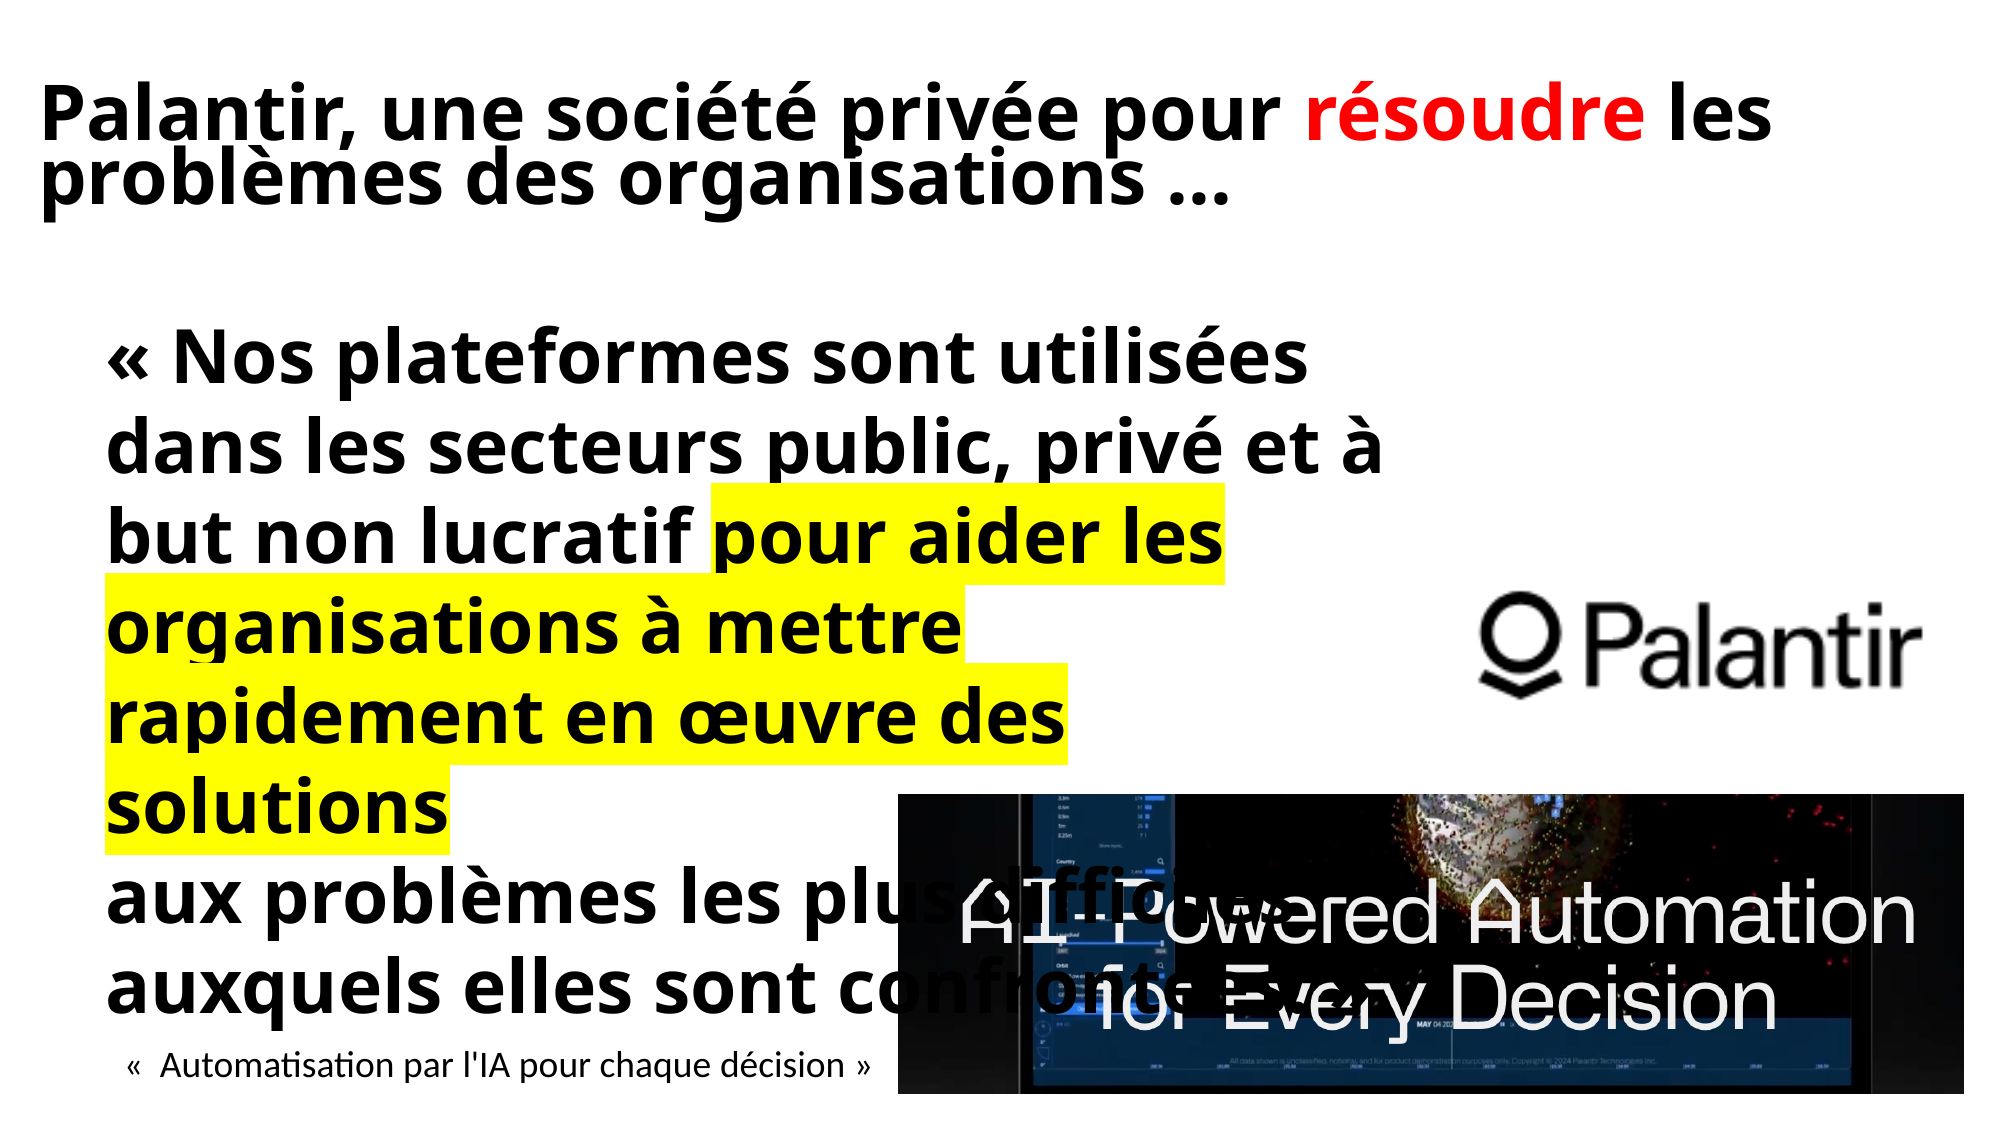

Palantir, une société privée pour résoudre les problèmes des organisations …
« Nos plateformes sont utilisées dans les secteurs public, privé et à but non lucratif pour aider les organisations à mettre rapidement en œuvre des solutions
aux problèmes les plus difficiles auxquels elles sont confrontées. »
«  Automatisation par l'IA pour chaque décision »